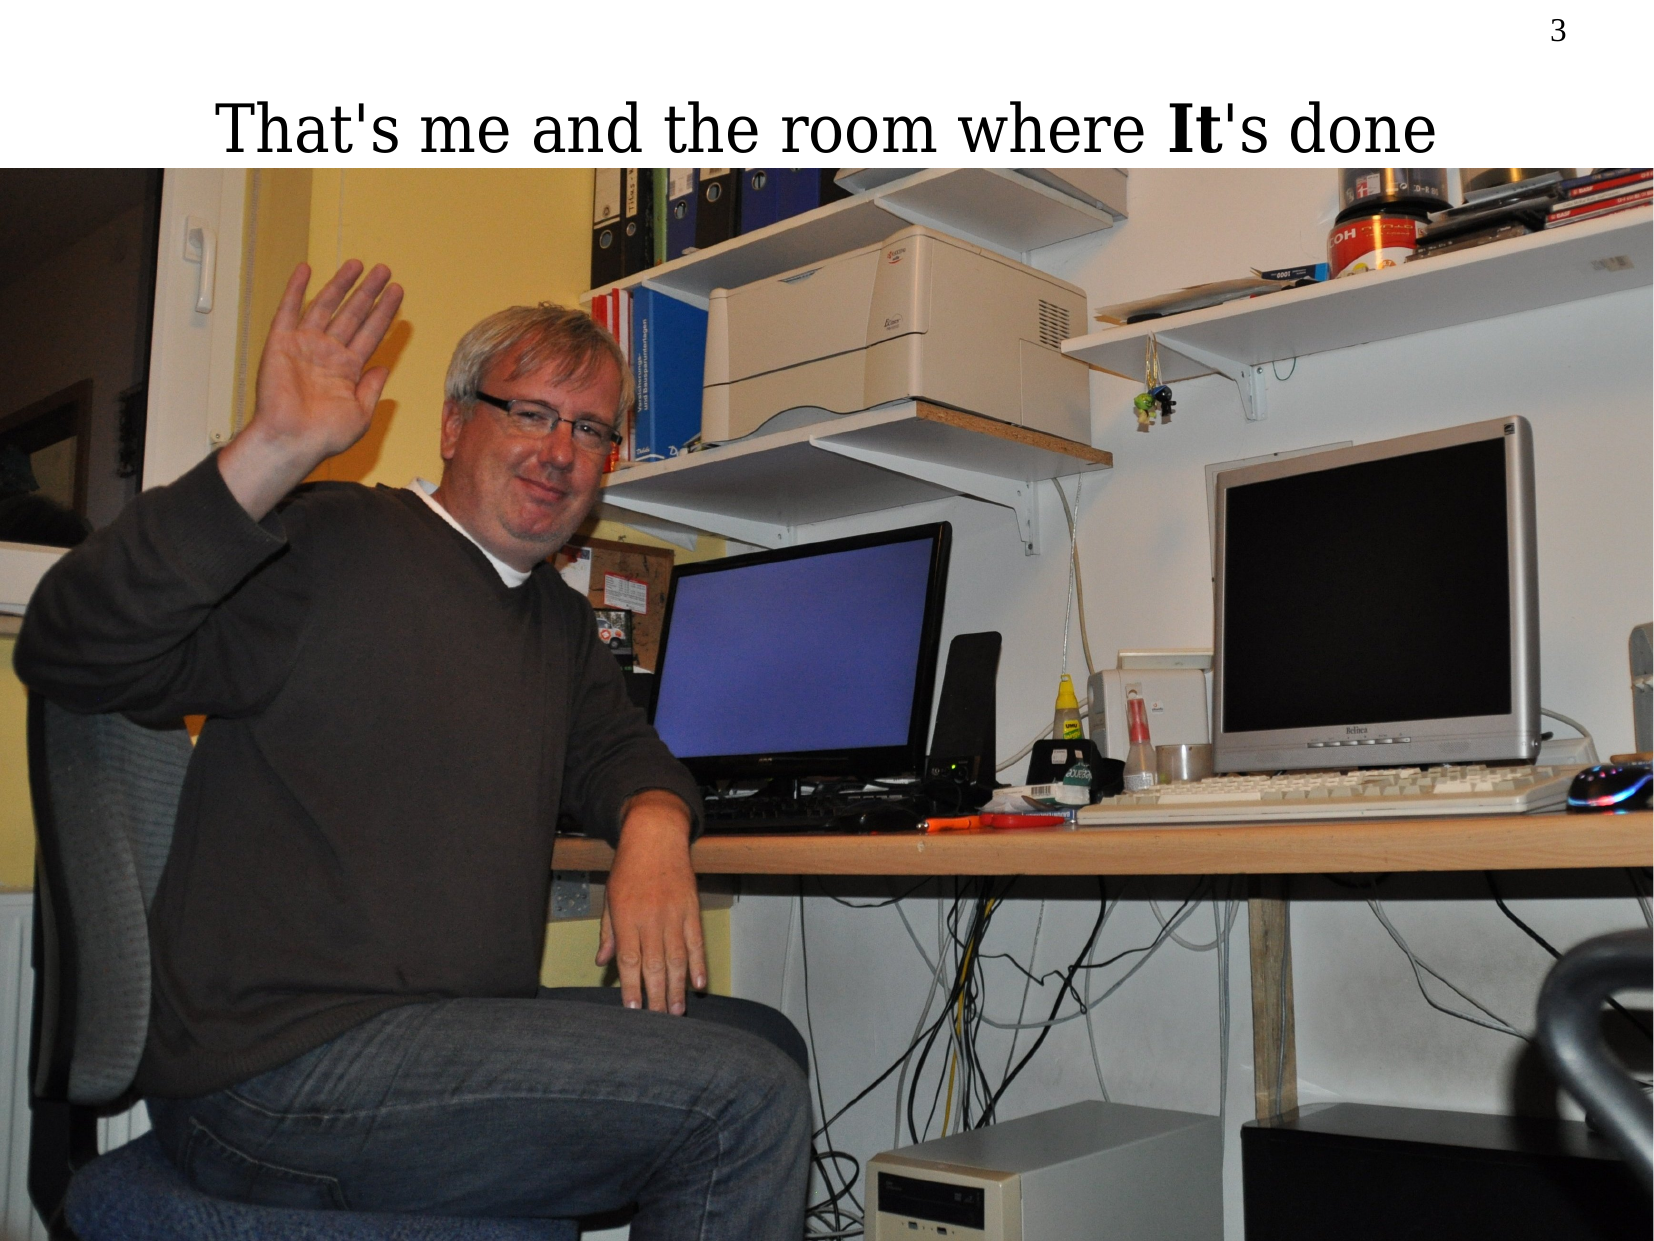

# That's me and the room where It's done